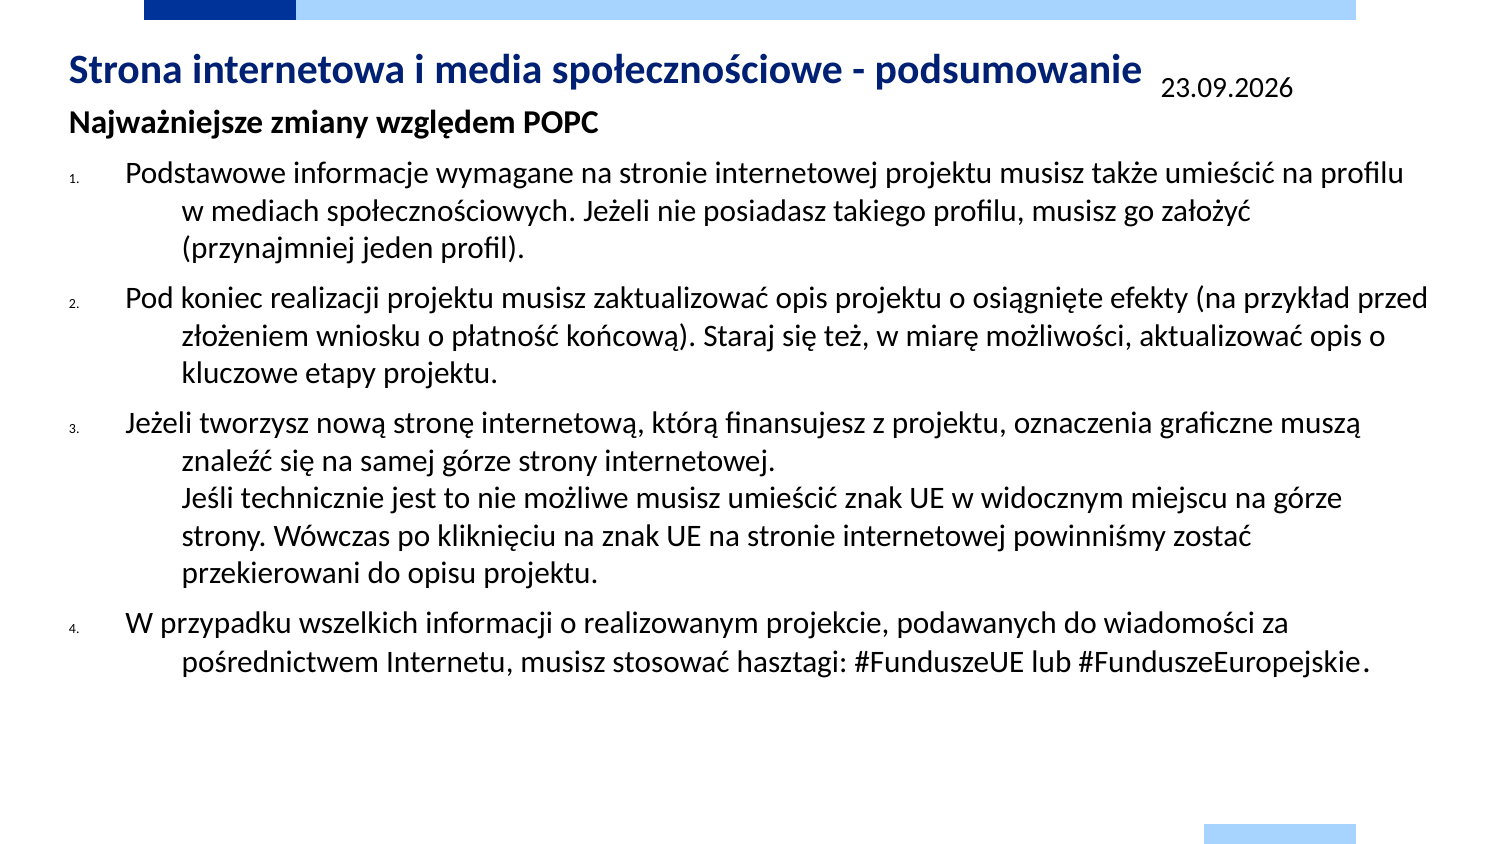

# Strona internetowa i media społecznościowe - podsumowanie
Najważniejsze zmiany względem POPC
Podstawowe informacje wymagane na stronie internetowej projektu musisz także umieścić na profilu w mediach społecznościowych. Jeżeli nie posiadasz takiego profilu, musisz go założyć (przynajmniej jeden profil).
Pod koniec realizacji projektu musisz zaktualizować opis projektu o osiągnięte efekty (na przykład przed złożeniem wniosku o płatność końcową). Staraj się też, w miarę możliwości, aktualizować opis o kluczowe etapy projektu.
Jeżeli tworzysz nową stronę internetową, którą finansujesz z projektu, oznaczenia graficzne muszą znaleźć się na samej górze strony internetowej.
Jeśli technicznie jest to nie możliwe musisz umieścić znak UE w widocznym miejscu na górze strony. Wówczas po kliknięciu na znak UE na stronie internetowej powinniśmy zostać przekierowani do opisu projektu.
W przypadku wszelkich informacji o realizowanym projekcie, podawanych do wiadomości za pośrednictwem Internetu, musisz stosować hasztagi: #FunduszeUE lub #FunduszeEuropejskie.